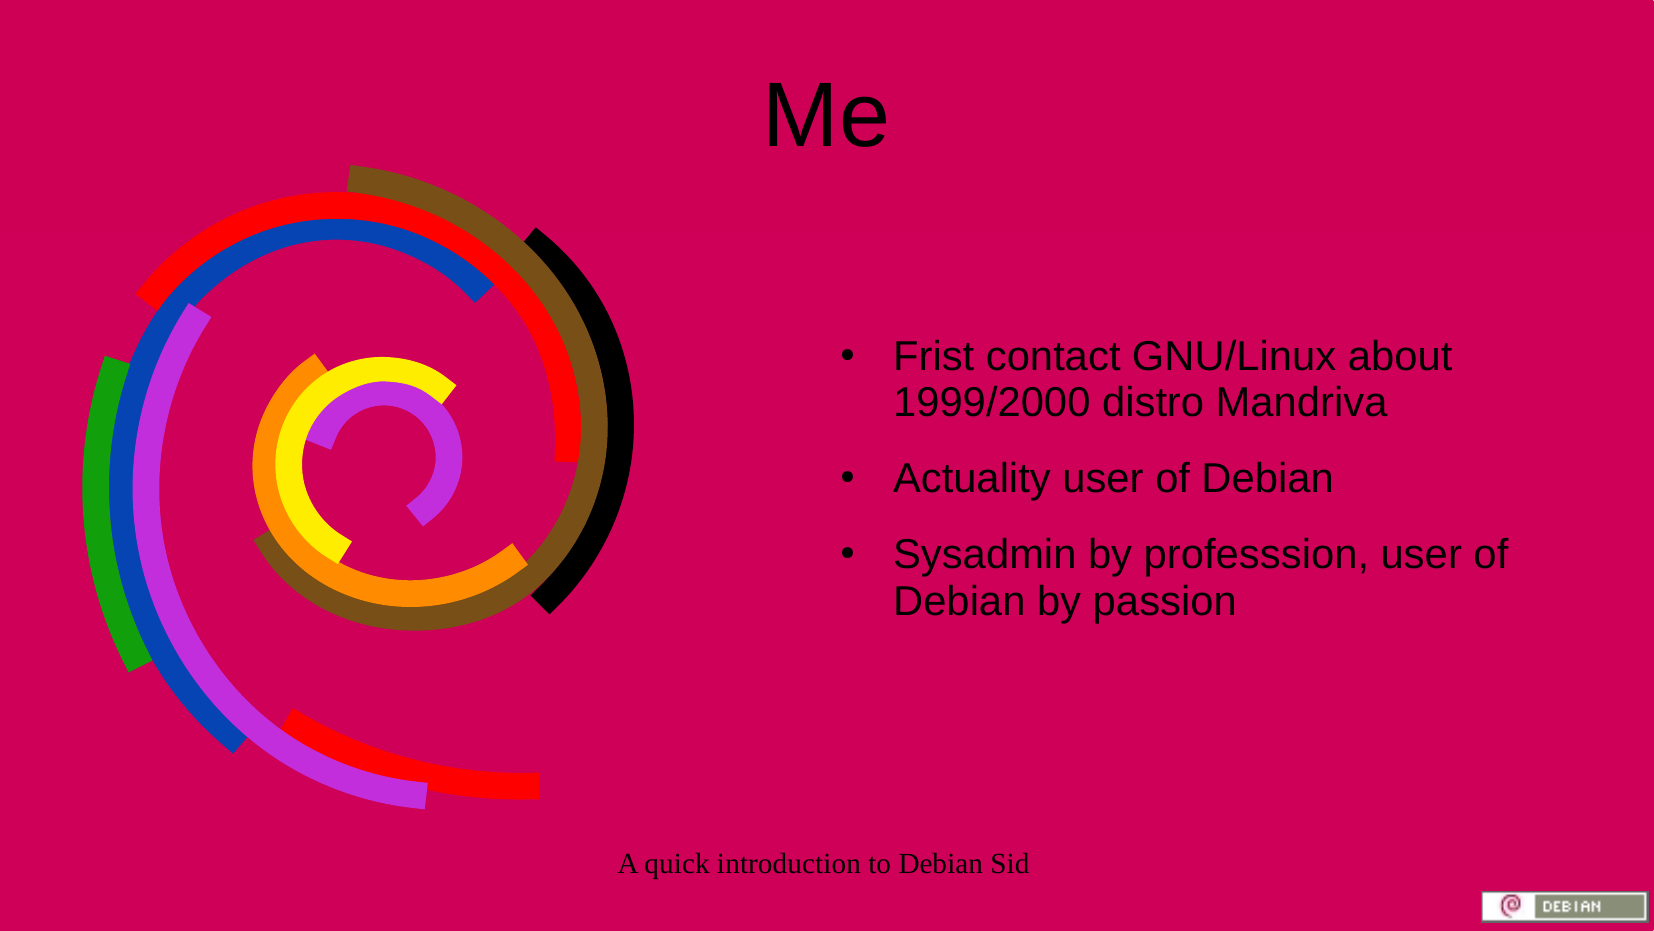

# Me
Frist contact GNU/Linux about 1999/2000 distro Mandriva
Actuality user of Debian
Sysadmin by professsion, user of Debian by passion
A quick introduction to Debian Sid